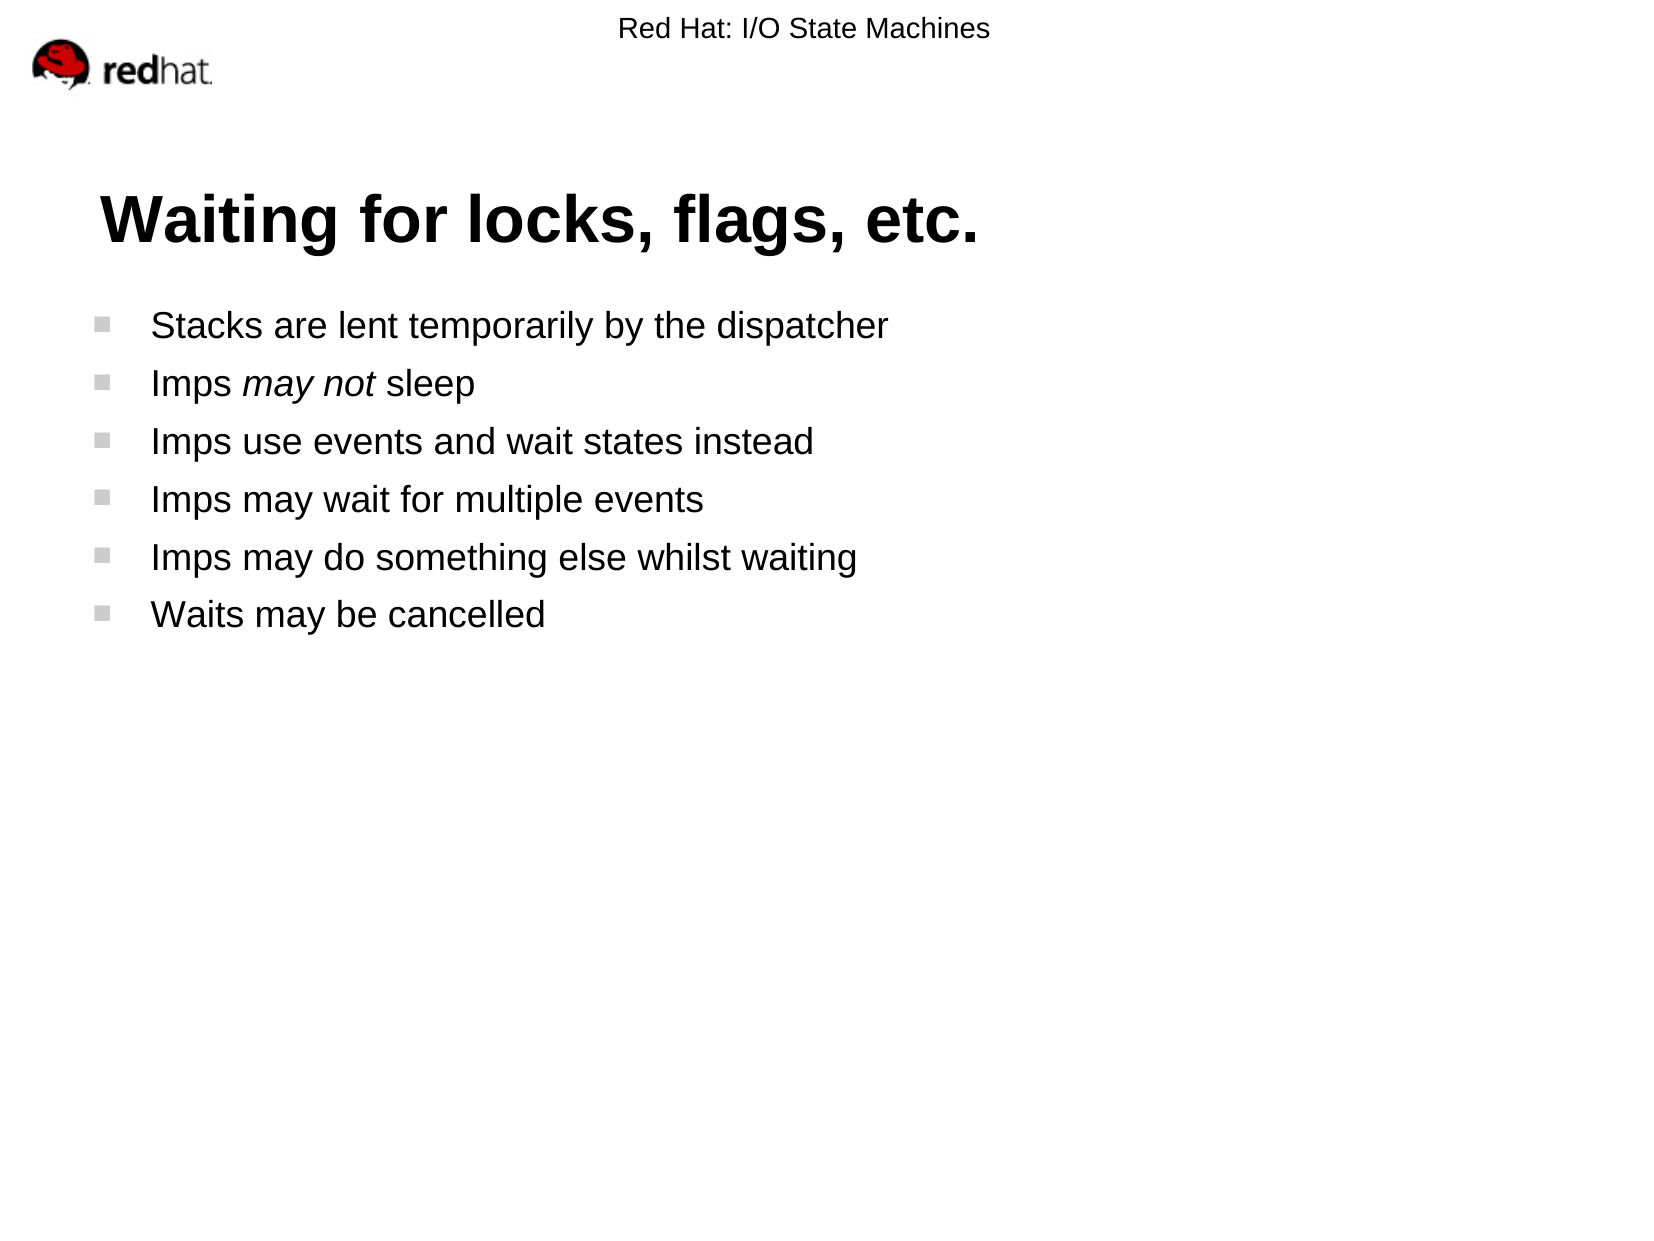

# Waiting for locks, flags, etc.
Stacks are lent temporarily by the dispatcher
Imps may not sleep
Imps use events and wait states instead
Imps may wait for multiple events
Imps may do something else whilst waiting
Waits may be cancelled